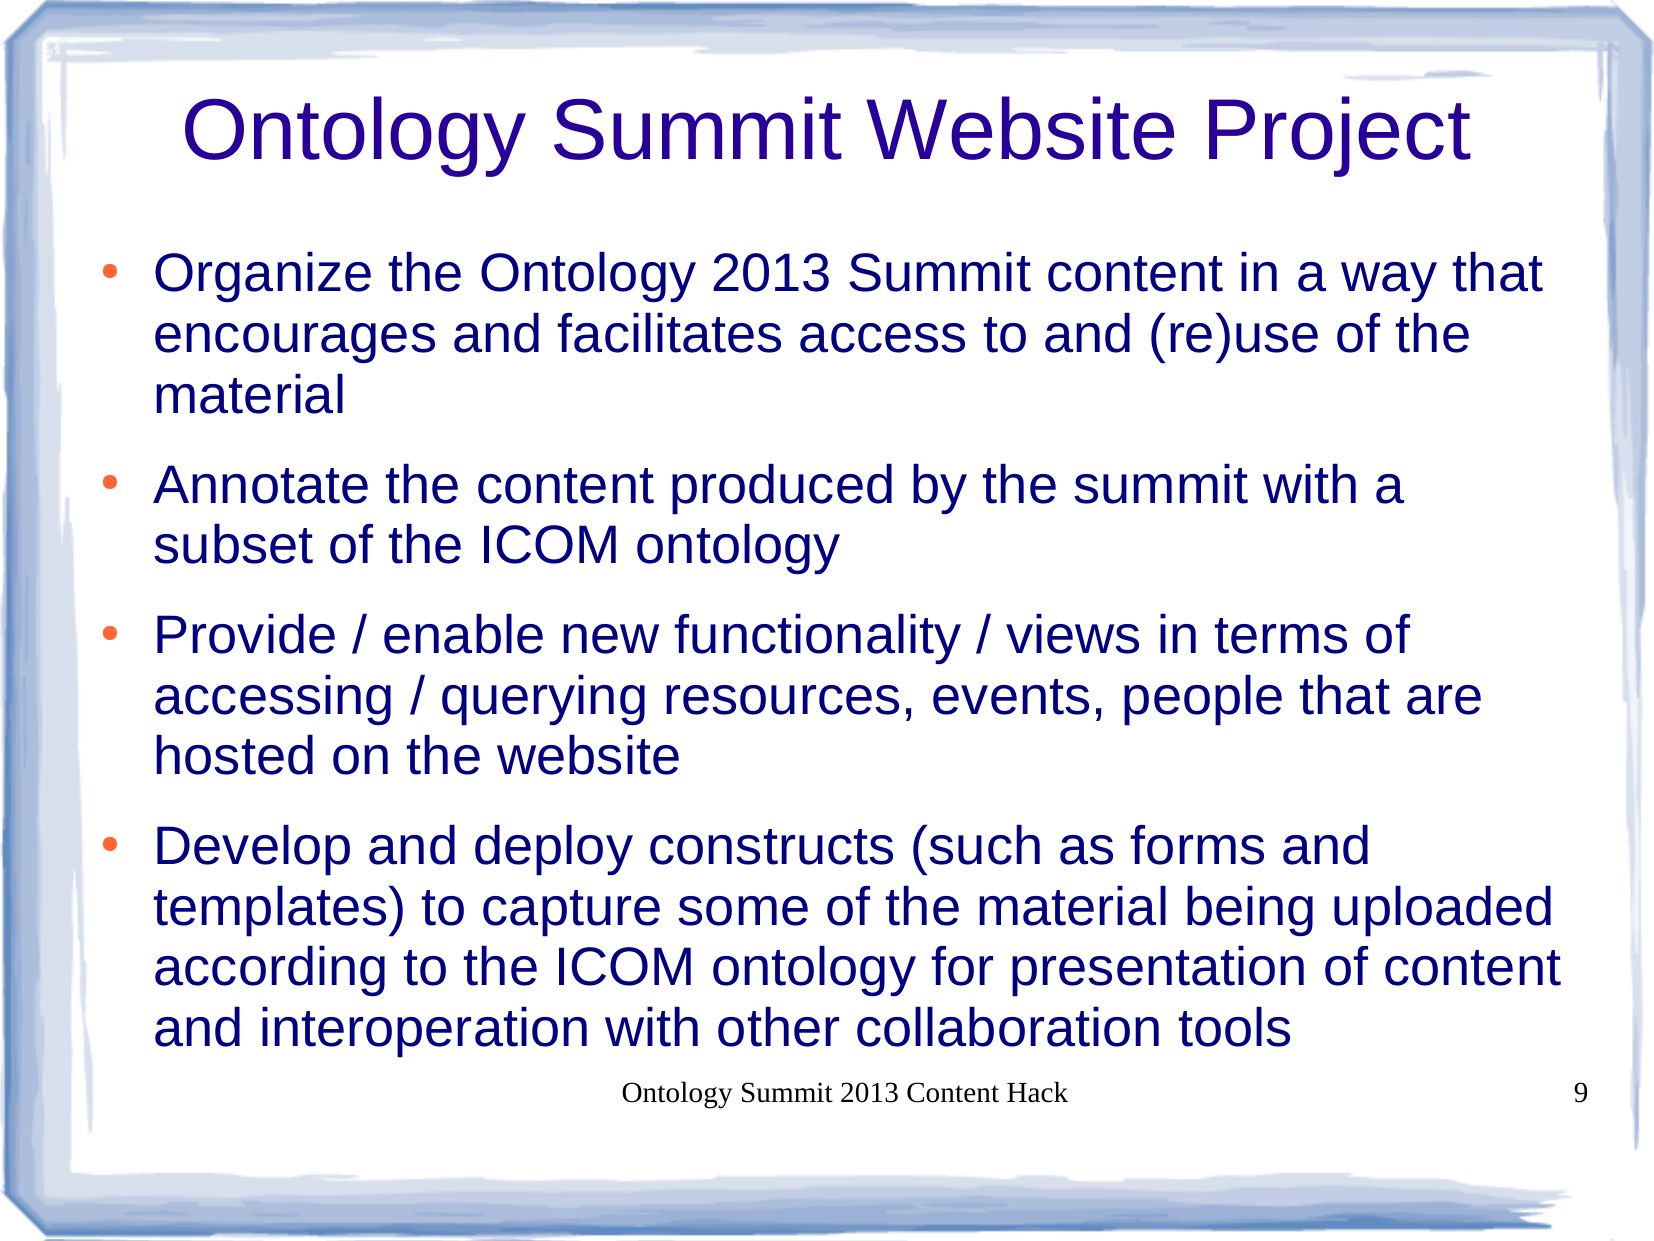

# Ontology Summit Website Project
Organize the Ontology 2013 Summit content in a way that encourages and facilitates access to and (re)use of the material
Annotate the content produced by the summit with a subset of the ICOM ontology
Provide / enable new functionality / views in terms of accessing / querying resources, events, people that are hosted on the website
Develop and deploy constructs (such as forms and templates) to capture some of the material being uploaded according to the ICOM ontology for presentation of content and interoperation with other collaboration tools
Ontology Summit 2013 Content Hack
9